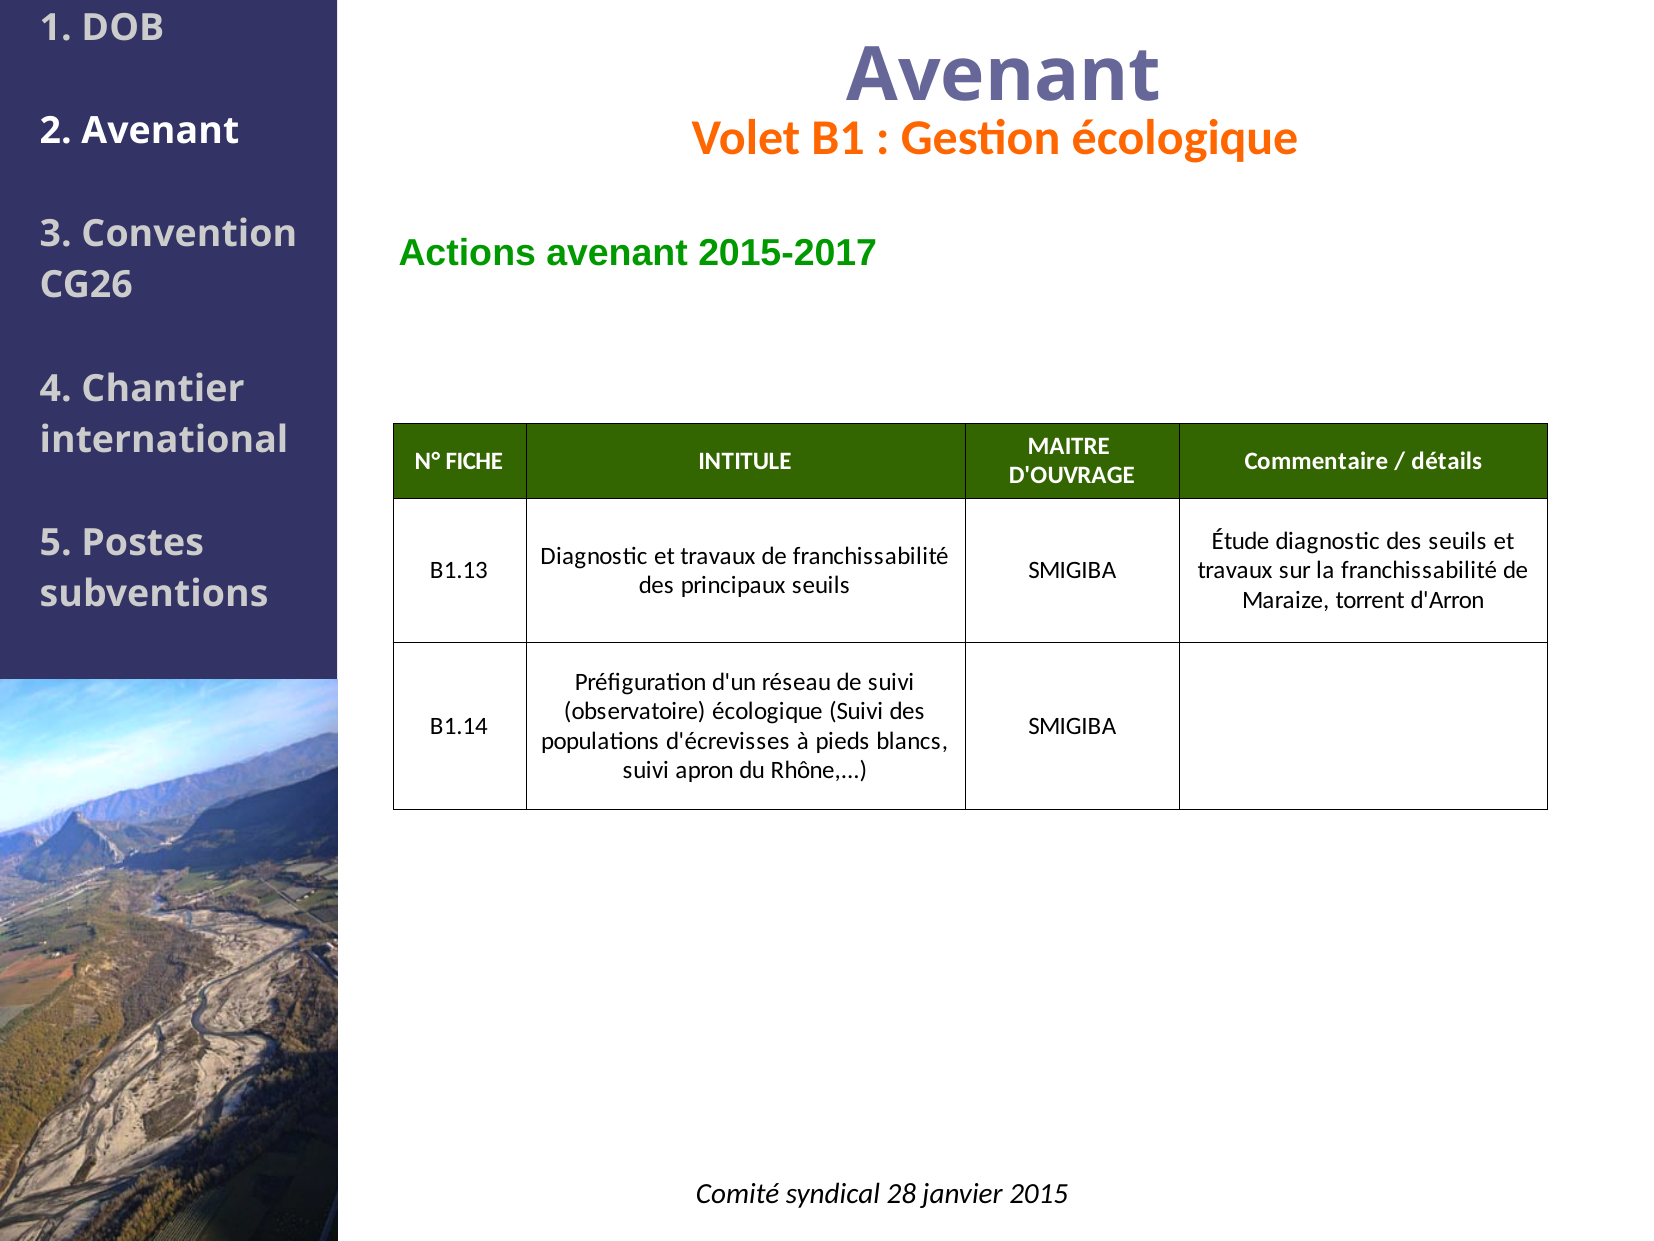

1. DOB
2. Avenant
3. Convention CG26
4. Chantier international
5. Postes subventions
6. Natura
Avenant
Volet B1 : Gestion écologique
Actions avenant 2015-2017